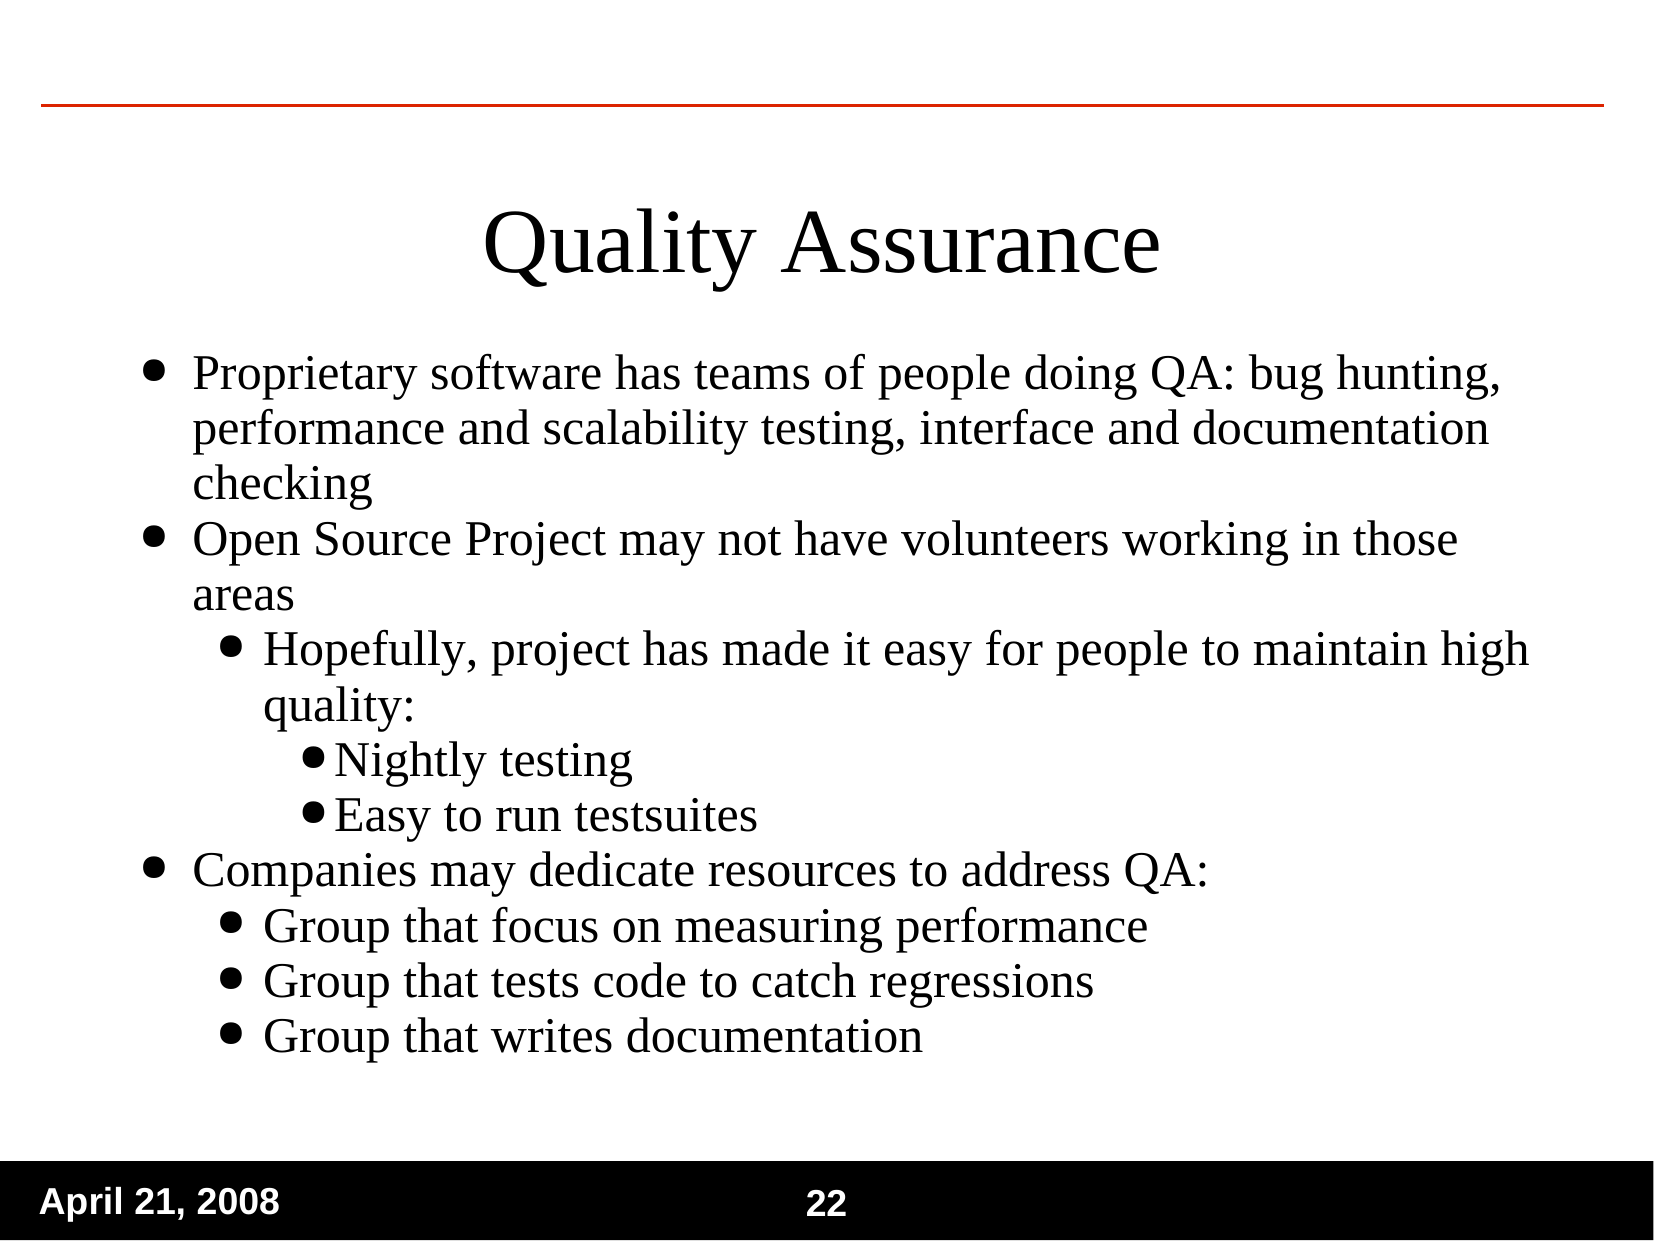

# Quality Assurance
Proprietary software has teams of people doing QA: bug hunting, performance and scalability testing, interface and documentation checking
Open Source Project may not have volunteers working in those areas
Hopefully, project has made it easy for people to maintain high quality:
Nightly testing
Easy to run testsuites
Companies may dedicate resources to address QA:
Group that focus on measuring performance
Group that tests code to catch regressions
Group that writes documentation